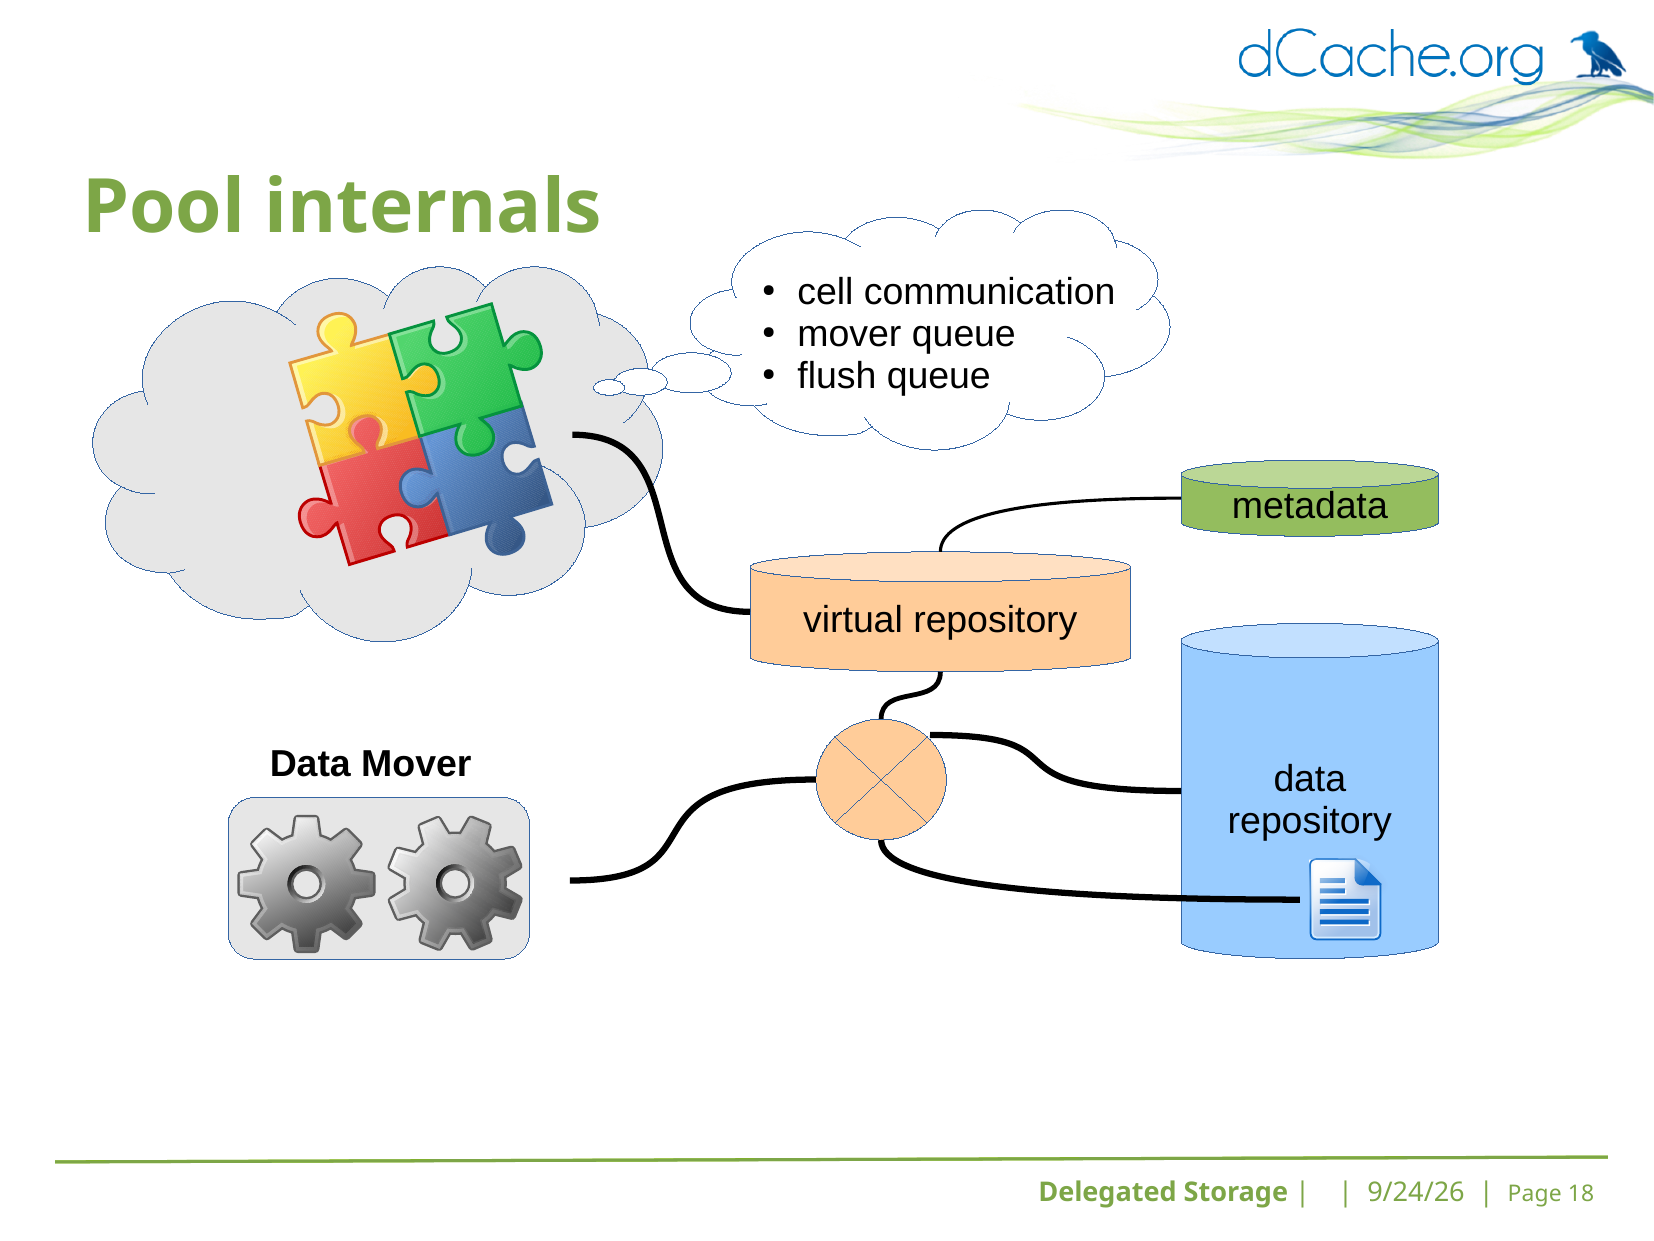

# Pool internals
cell communication
mover queue
flush queue
metadata
virtual repository
data
repository
Data Mover
18